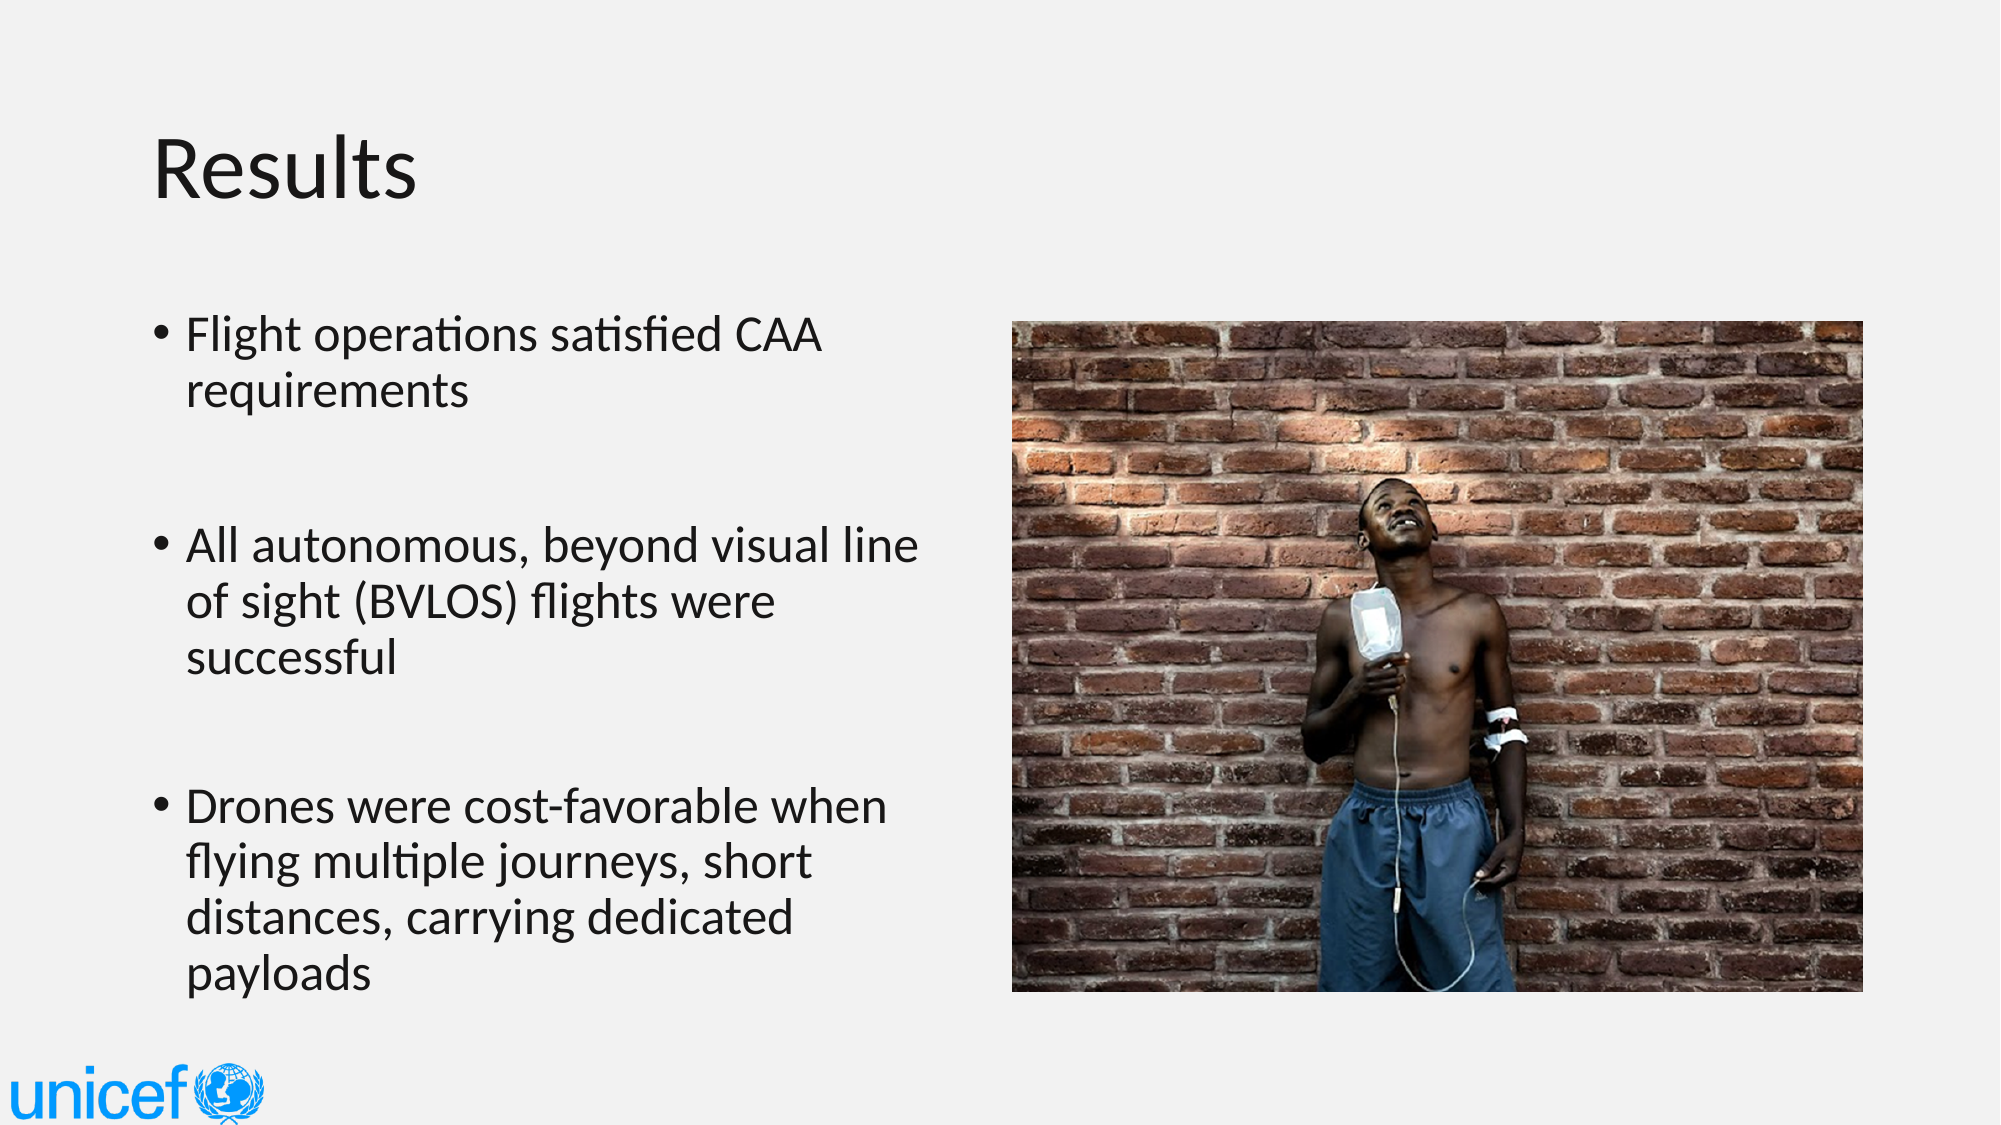

# Results
Flight operations satisfied CAA requirements
All autonomous, beyond visual line of sight (BVLOS) flights were successful
Drones were cost-favorable when flying multiple journeys, short distances, carrying dedicated payloads